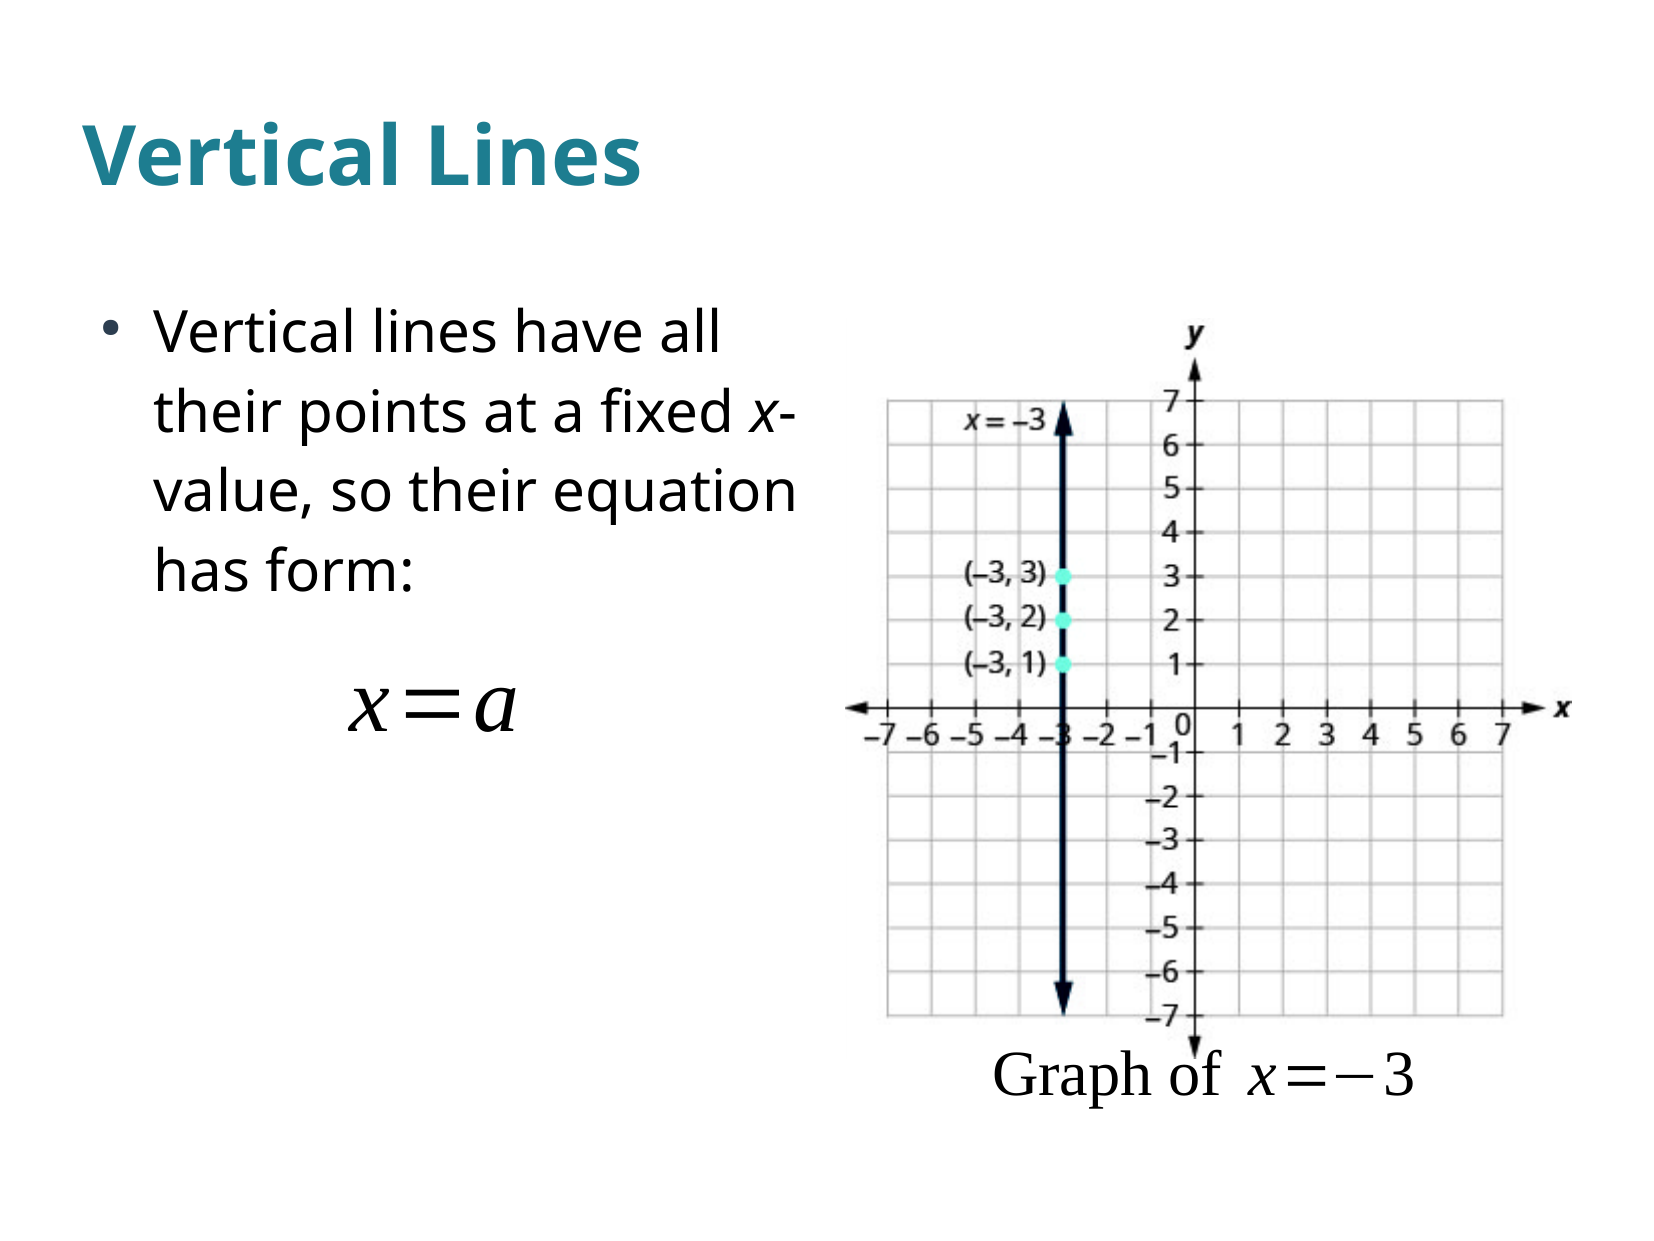

# Vertical Lines
Vertical lines have all their points at a fixed x-value, so their equation has form: